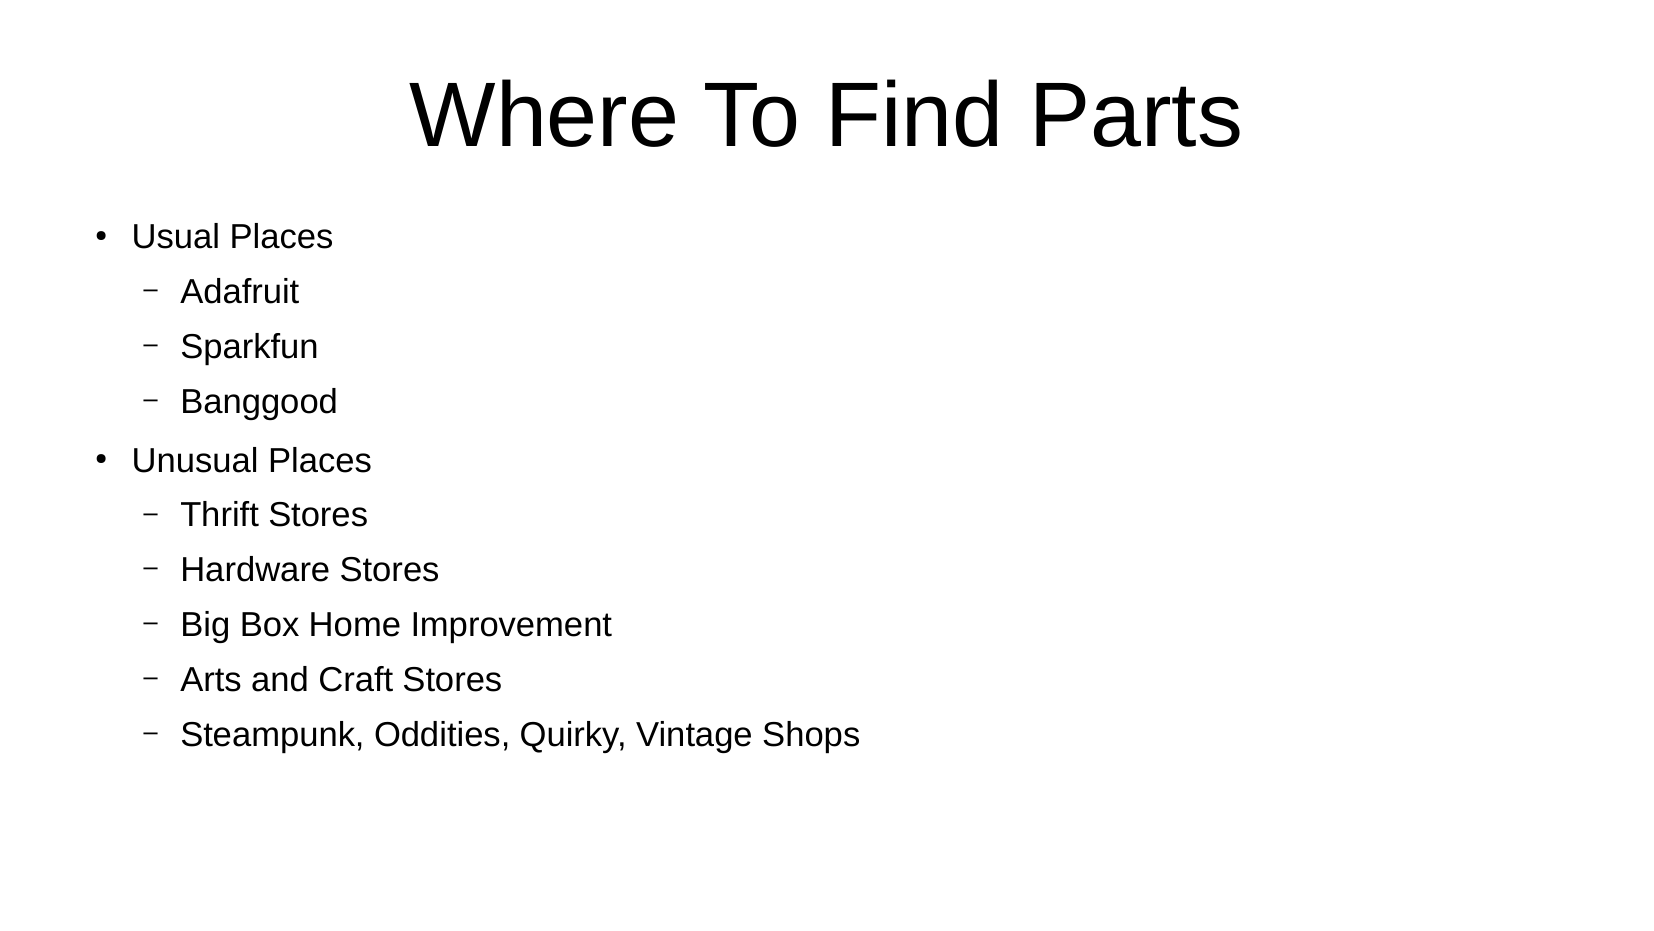

# Where To Find Parts
Usual Places
Adafruit
Sparkfun
Banggood
Unusual Places
Thrift Stores
Hardware Stores
Big Box Home Improvement
Arts and Craft Stores
Steampunk, Oddities, Quirky, Vintage Shops